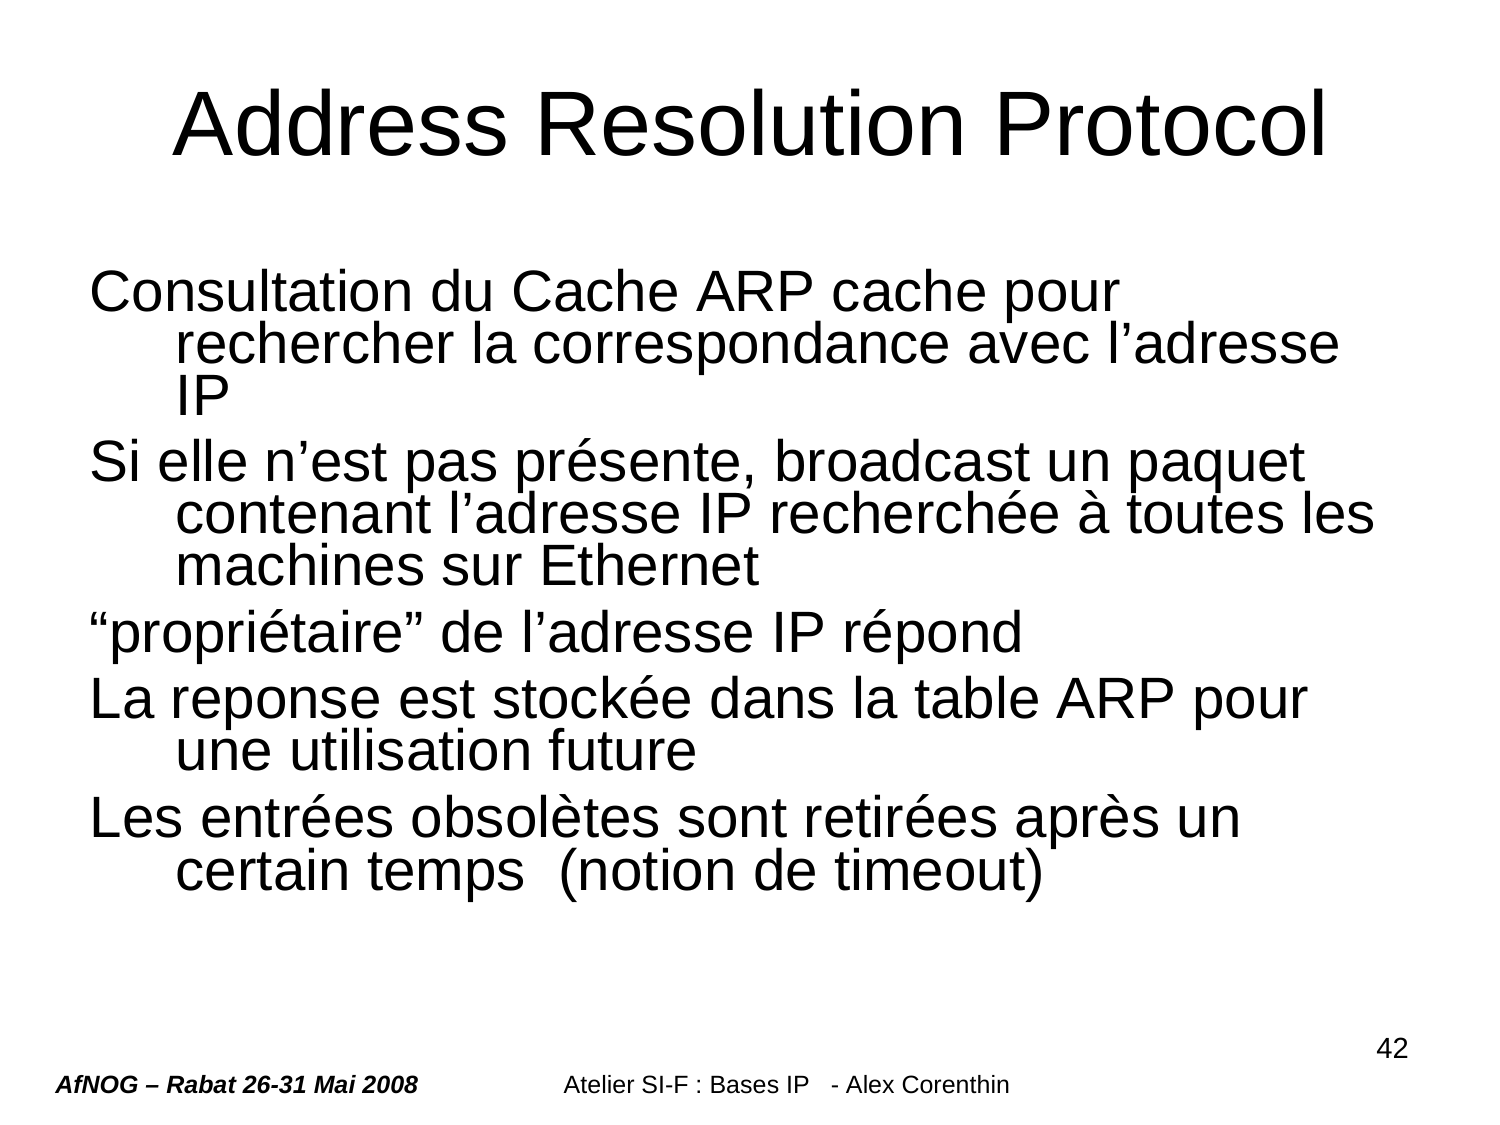

# Address Resolution Protocol
Consultation du Cache ARP cache pour rechercher la correspondance avec l’adresse IP
Si elle n’est pas présente, broadcast un paquet contenant l’adresse IP recherchée à toutes les machines sur Ethernet
“propriétaire” de l’adresse IP répond
La reponse est stockée dans la table ARP pour une utilisation future
Les entrées obsolètes sont retirées après un certain temps (notion de timeout)‏
42